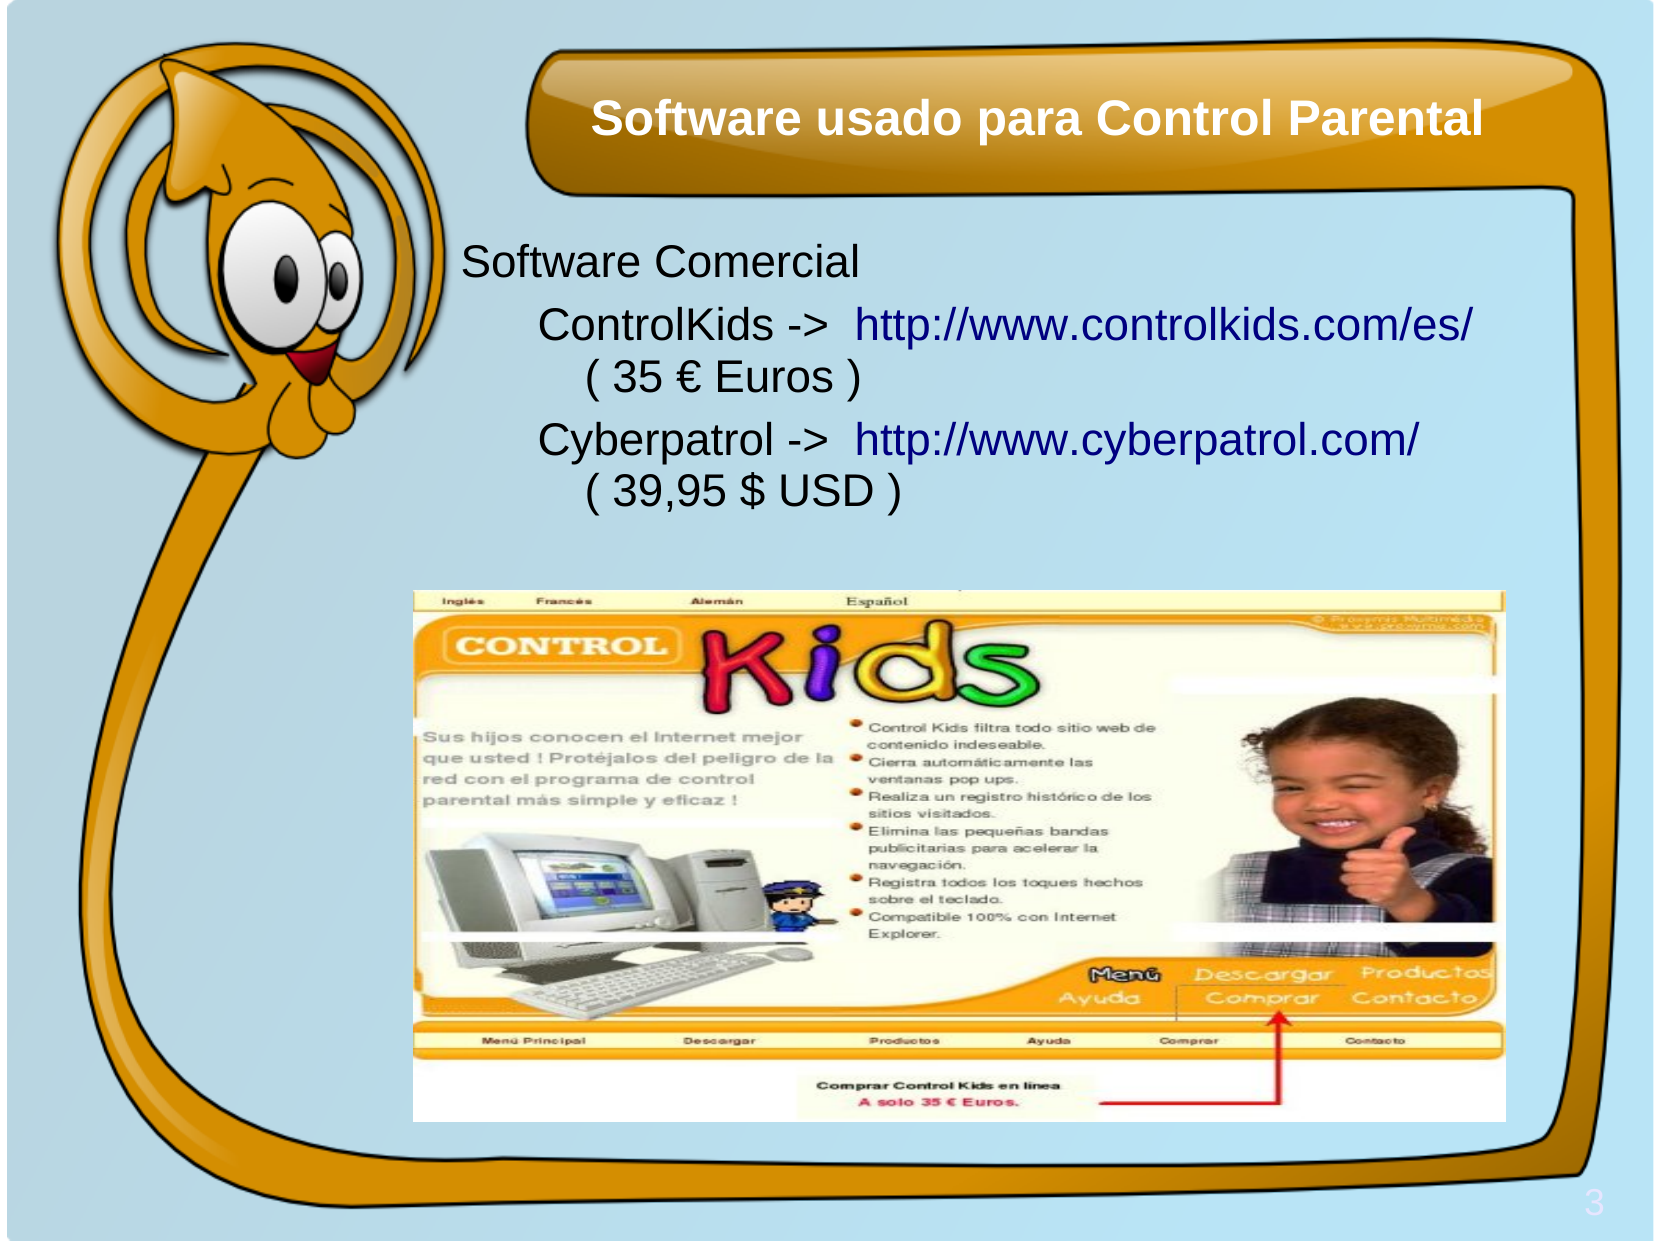

# Software usado para Control Parental
Software Comercial
ControlKids -> http://www.controlkids.com/es/ ( 35 € Euros )
Cyberpatrol -> http://www.cyberpatrol.com/ ( 39,95 $ USD )
3